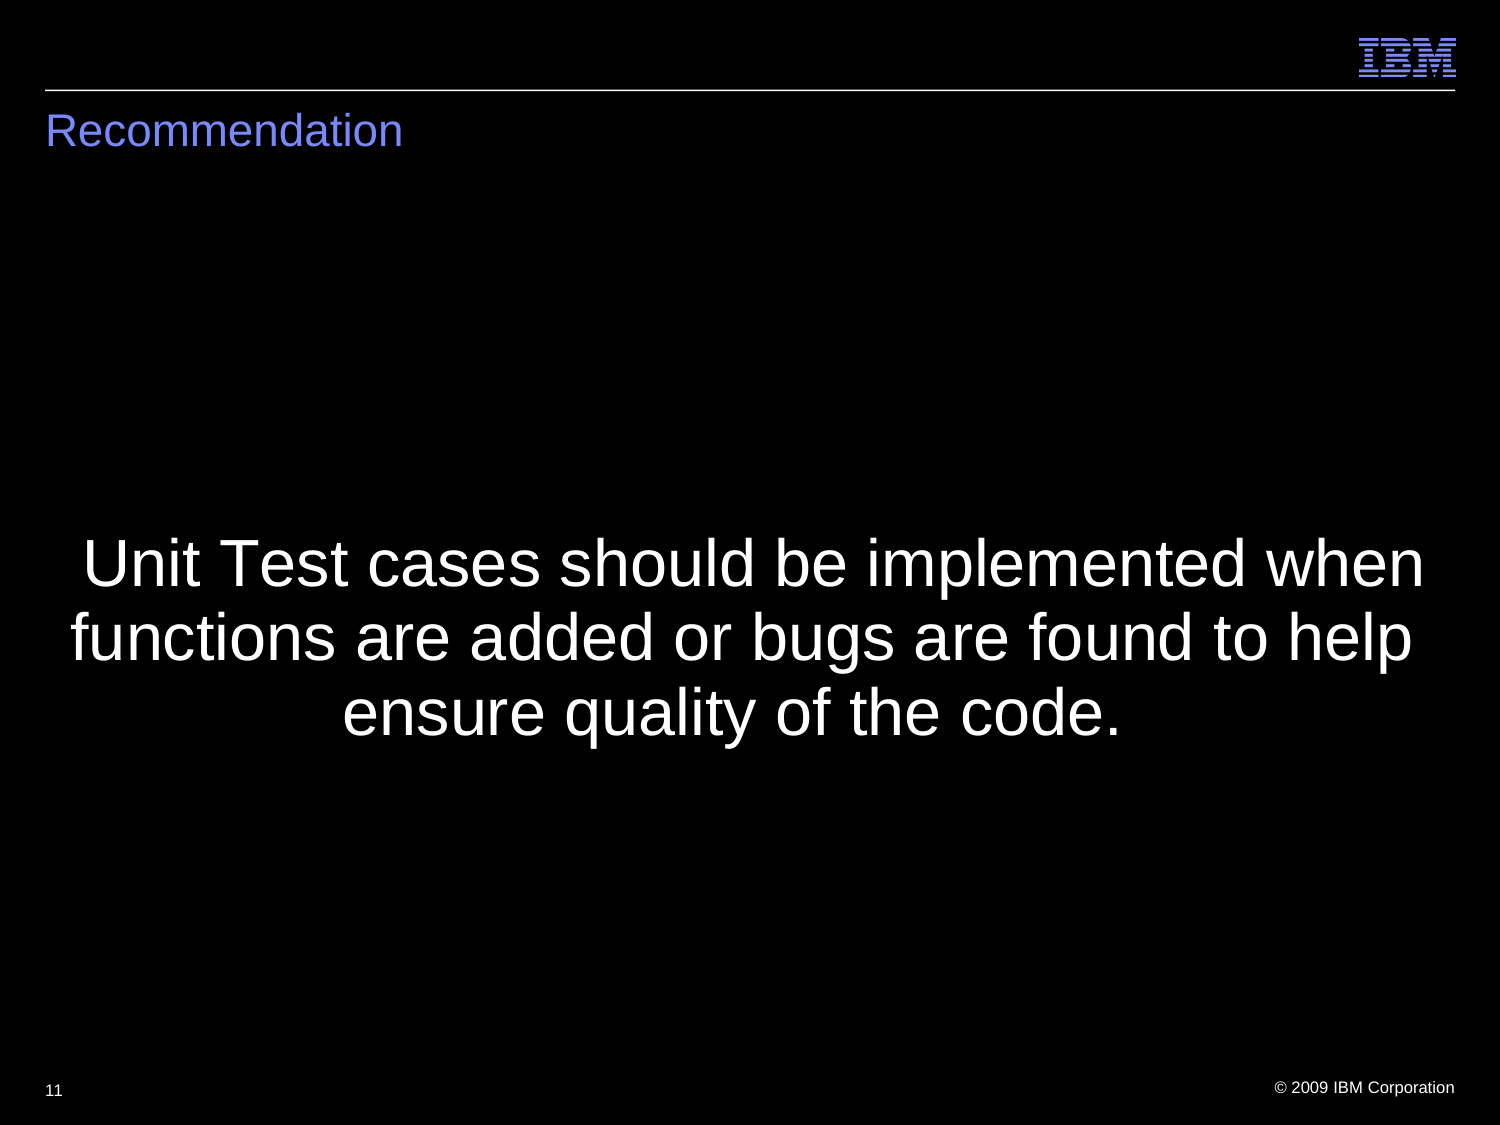

# Recommendation
Unit Test cases should be implemented when functions are added or bugs are found to help ensure quality of the code.
11